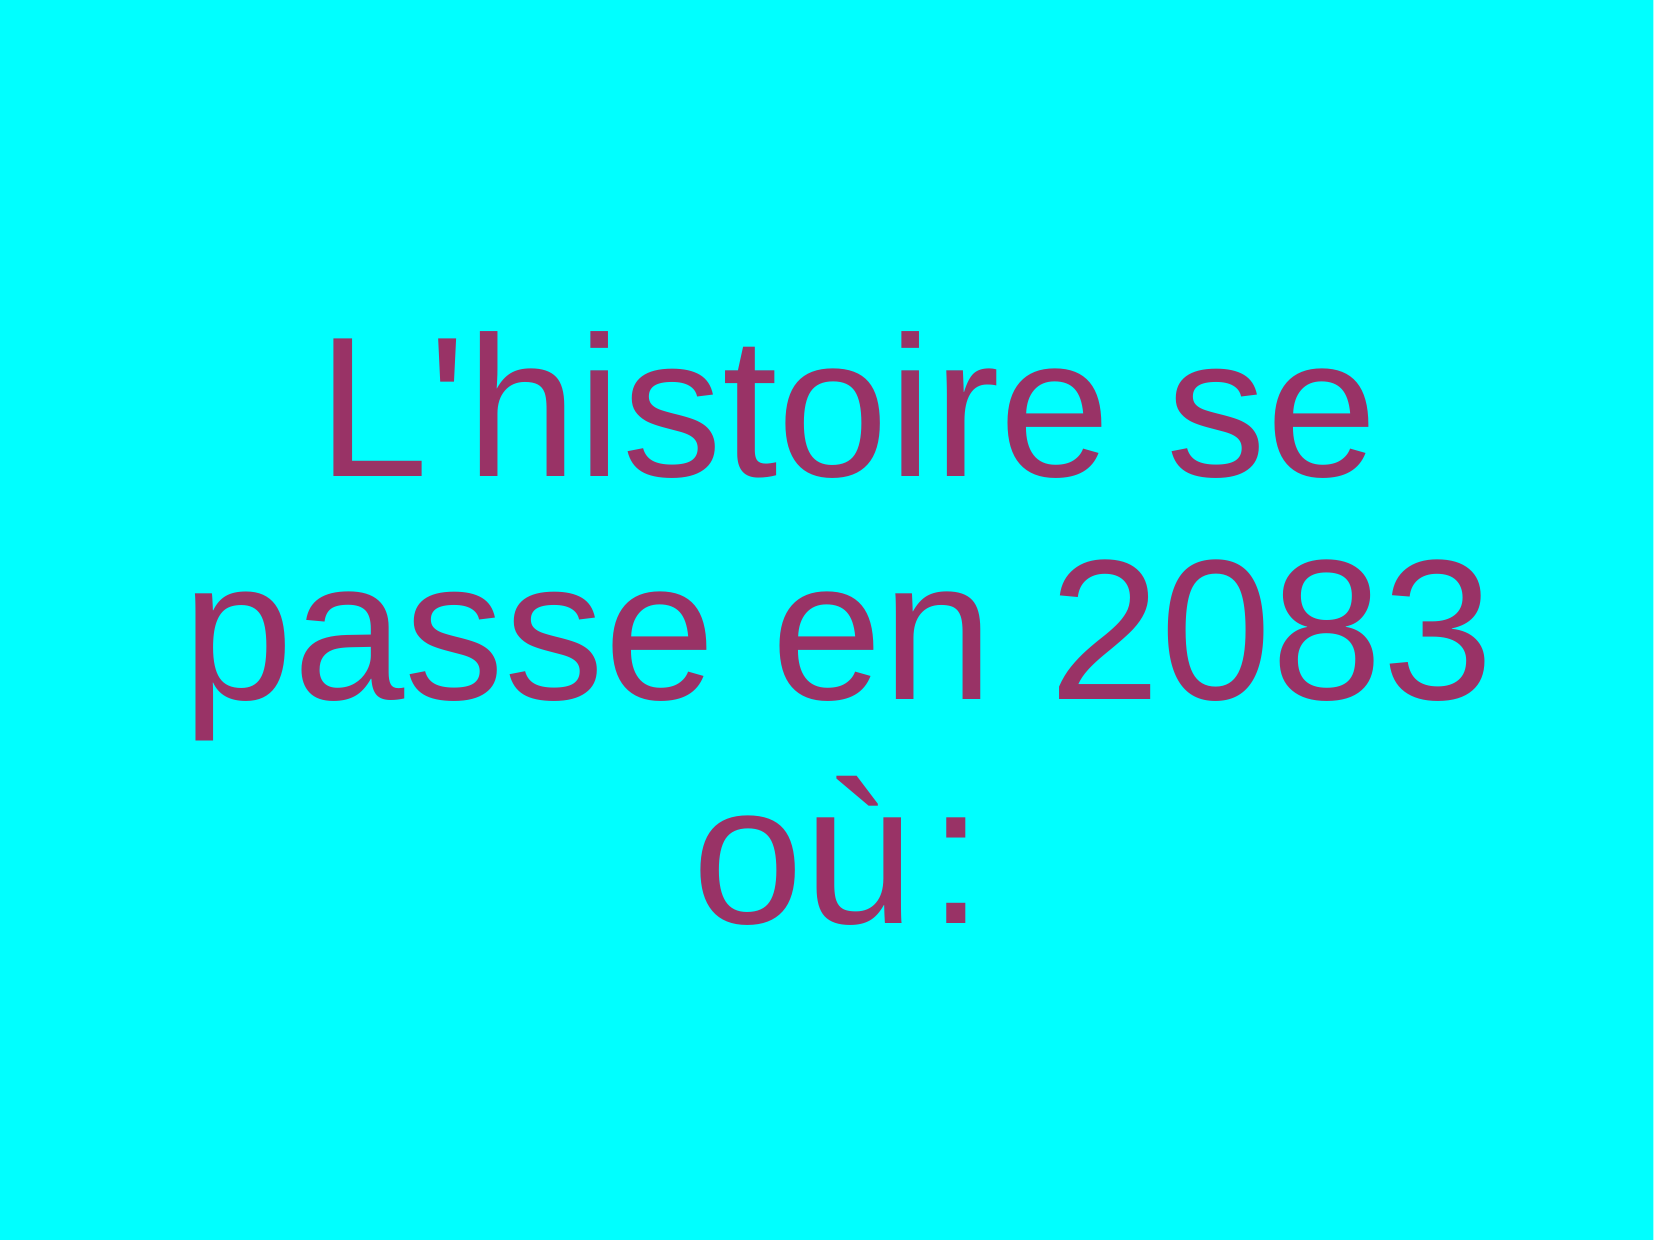

# L'histoire se passe en 2083 où :